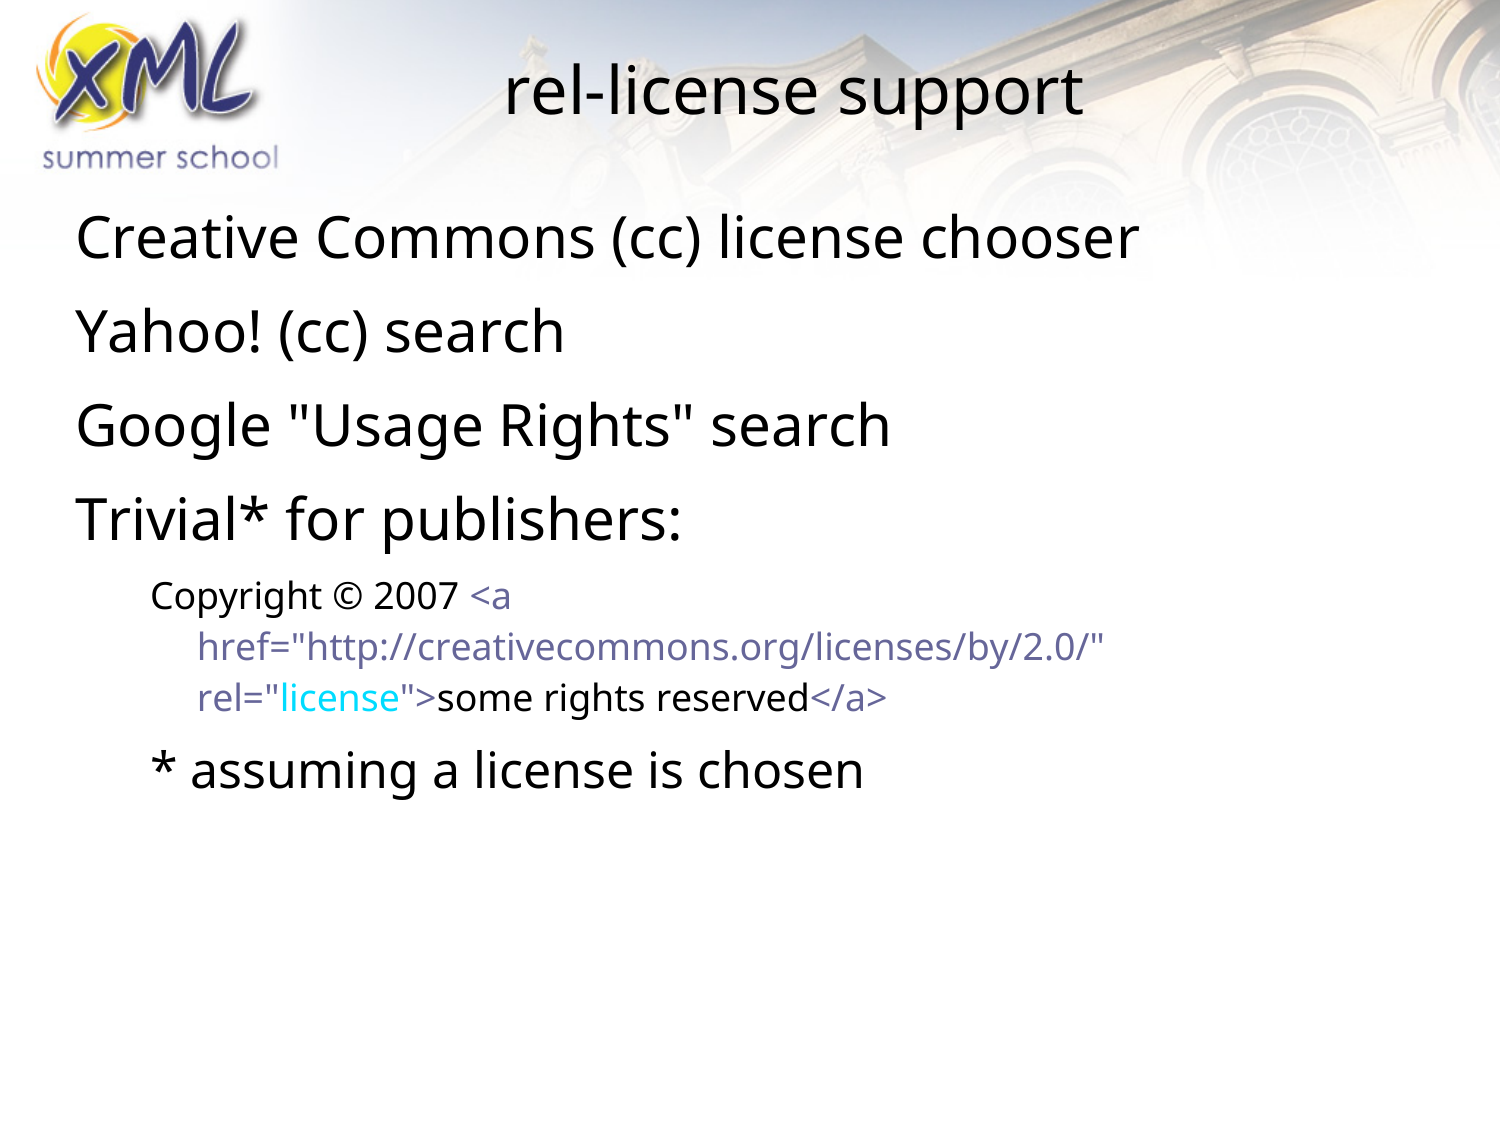

# rel-license support
Creative Commons (cc) license chooser
Yahoo! (cc) search
Google "Usage Rights" search
Trivial* for publishers:
Copyright © 2007 <a href="http://creativecommons.org/licenses/by/2.0/" rel="license">some rights reserved</a>
* assuming a license is chosen